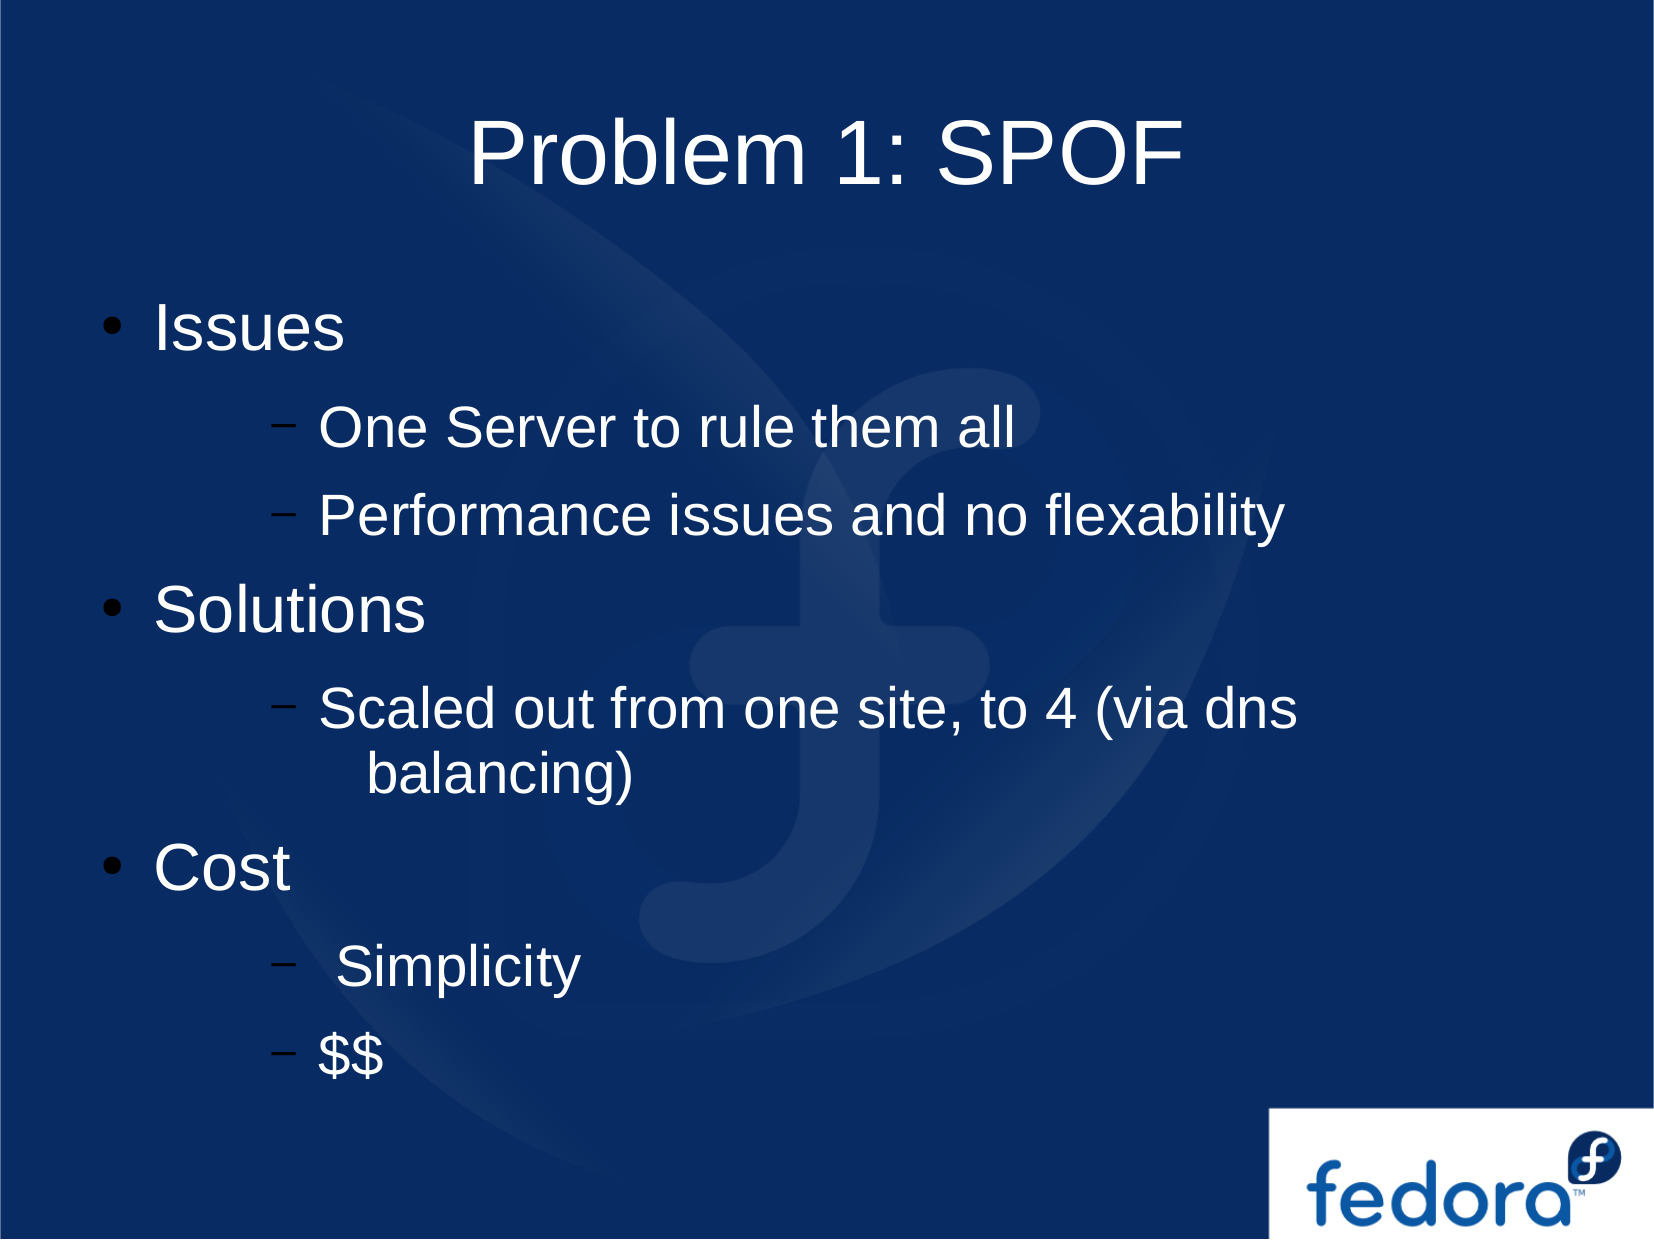

# Problem 1: SPOF
Issues
One Server to rule them all
Performance issues and no flexability
Solutions
Scaled out from one site, to 4 (via dns balancing)
Cost
 Simplicity
$$